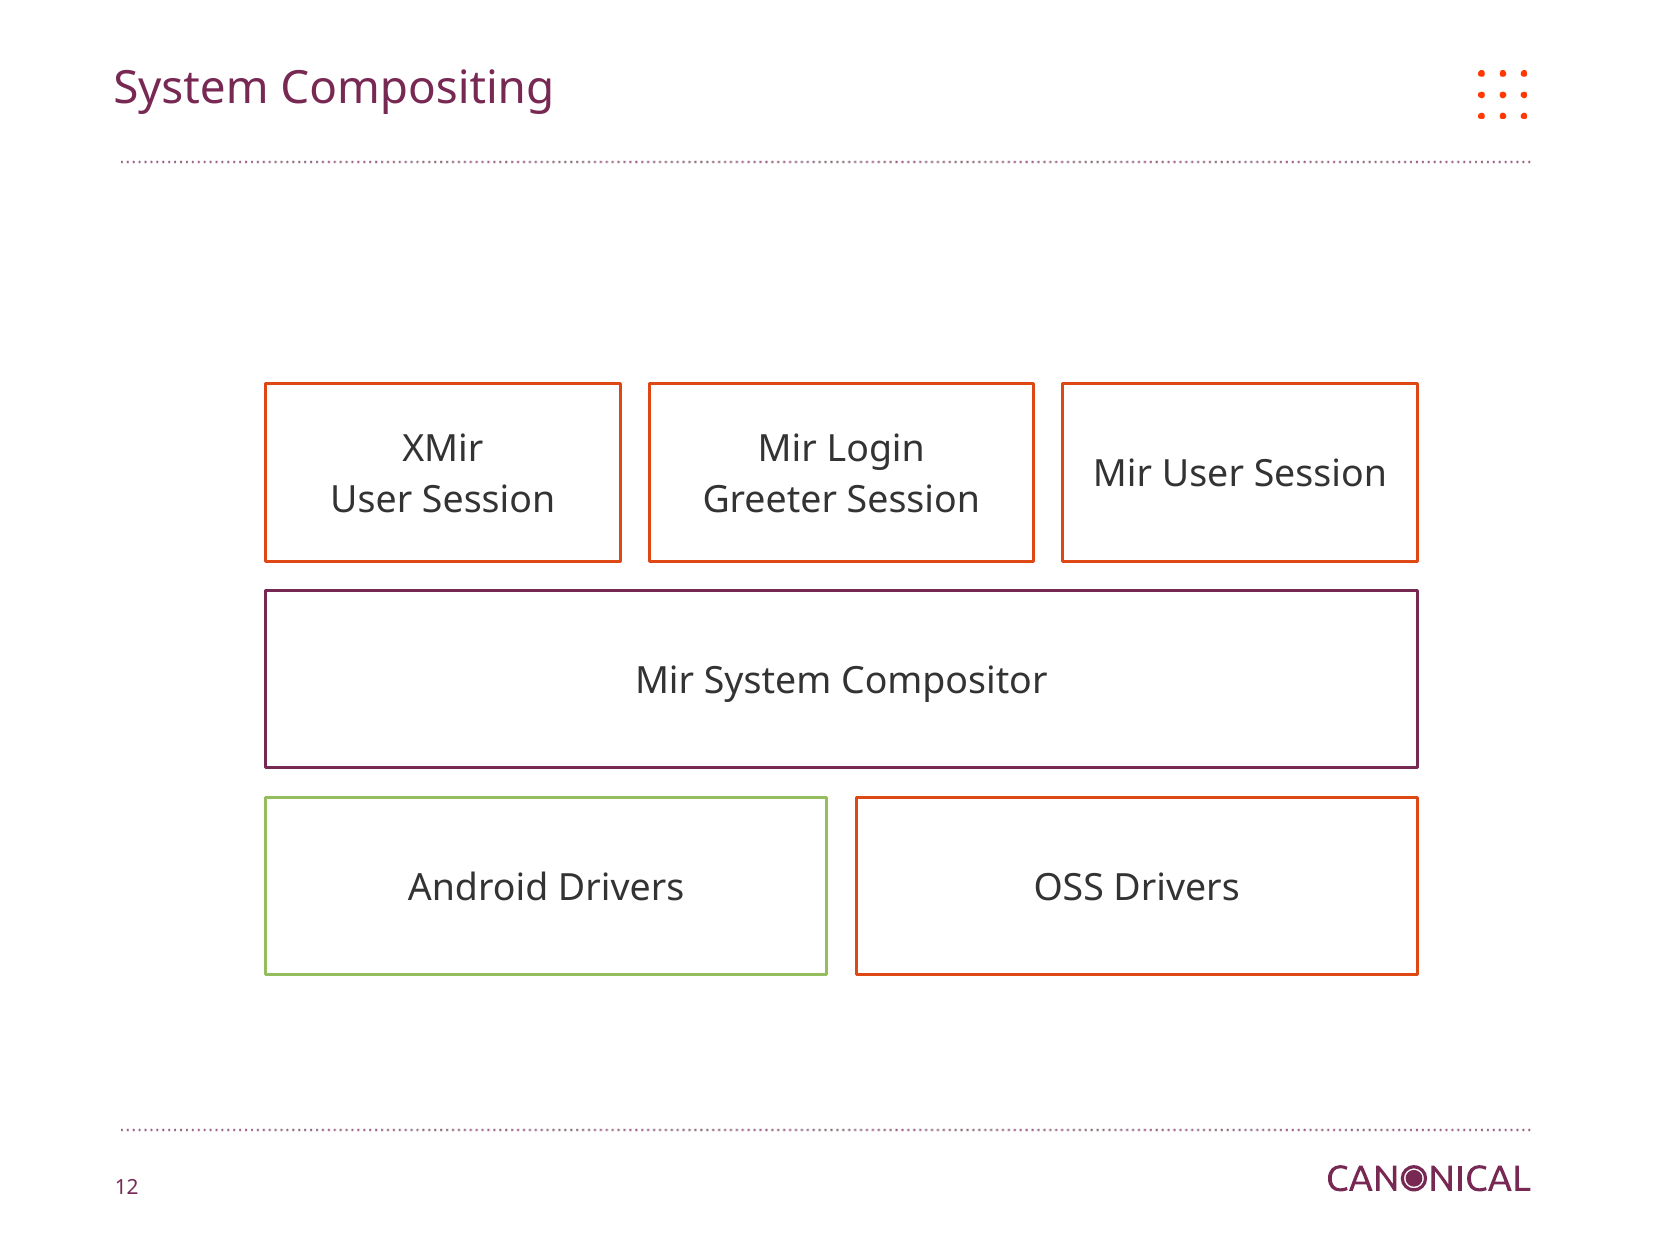

# System Compositing
XMir
User Session
Mir Login
Greeter Session
Mir User Session
Mir System Compositor
Android Drivers
OSS Drivers